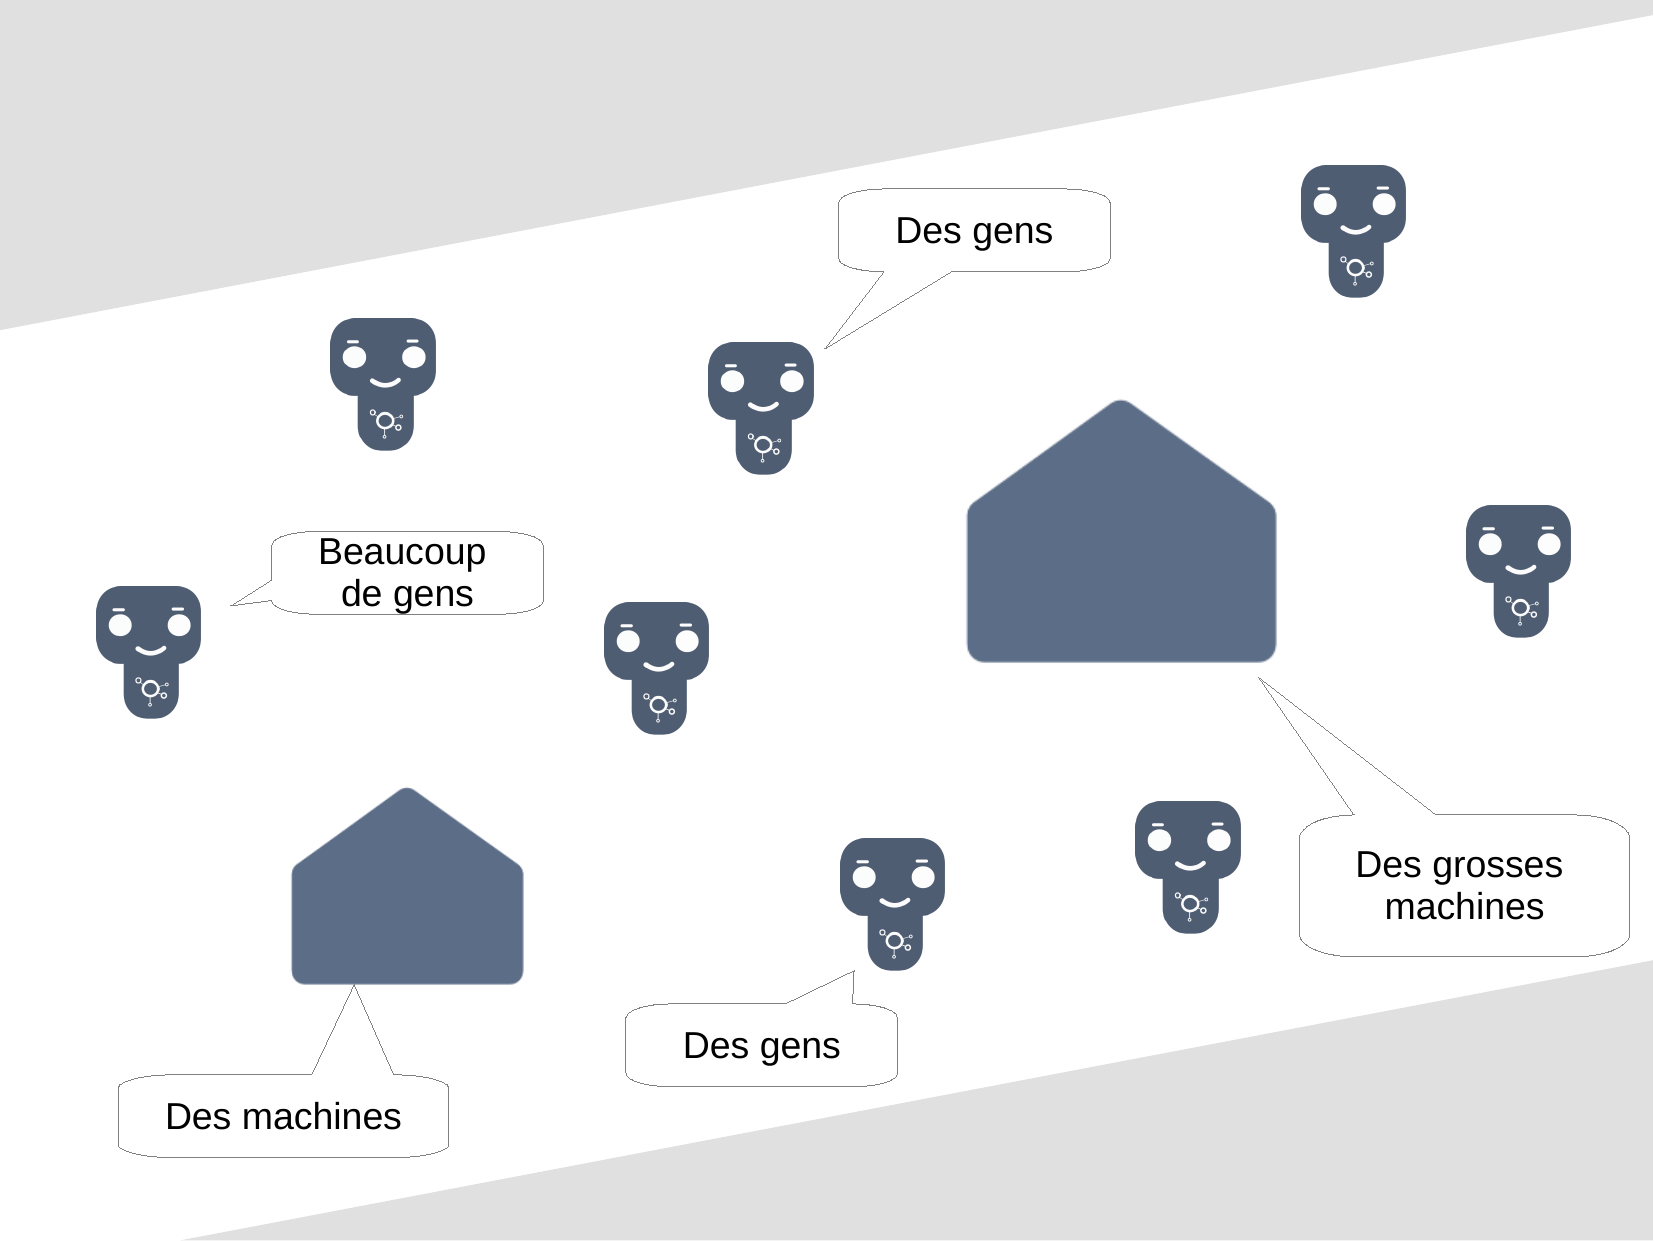

Des gens
Beaucoup
de gens
Des grosses
machines
Des gens
Des machines